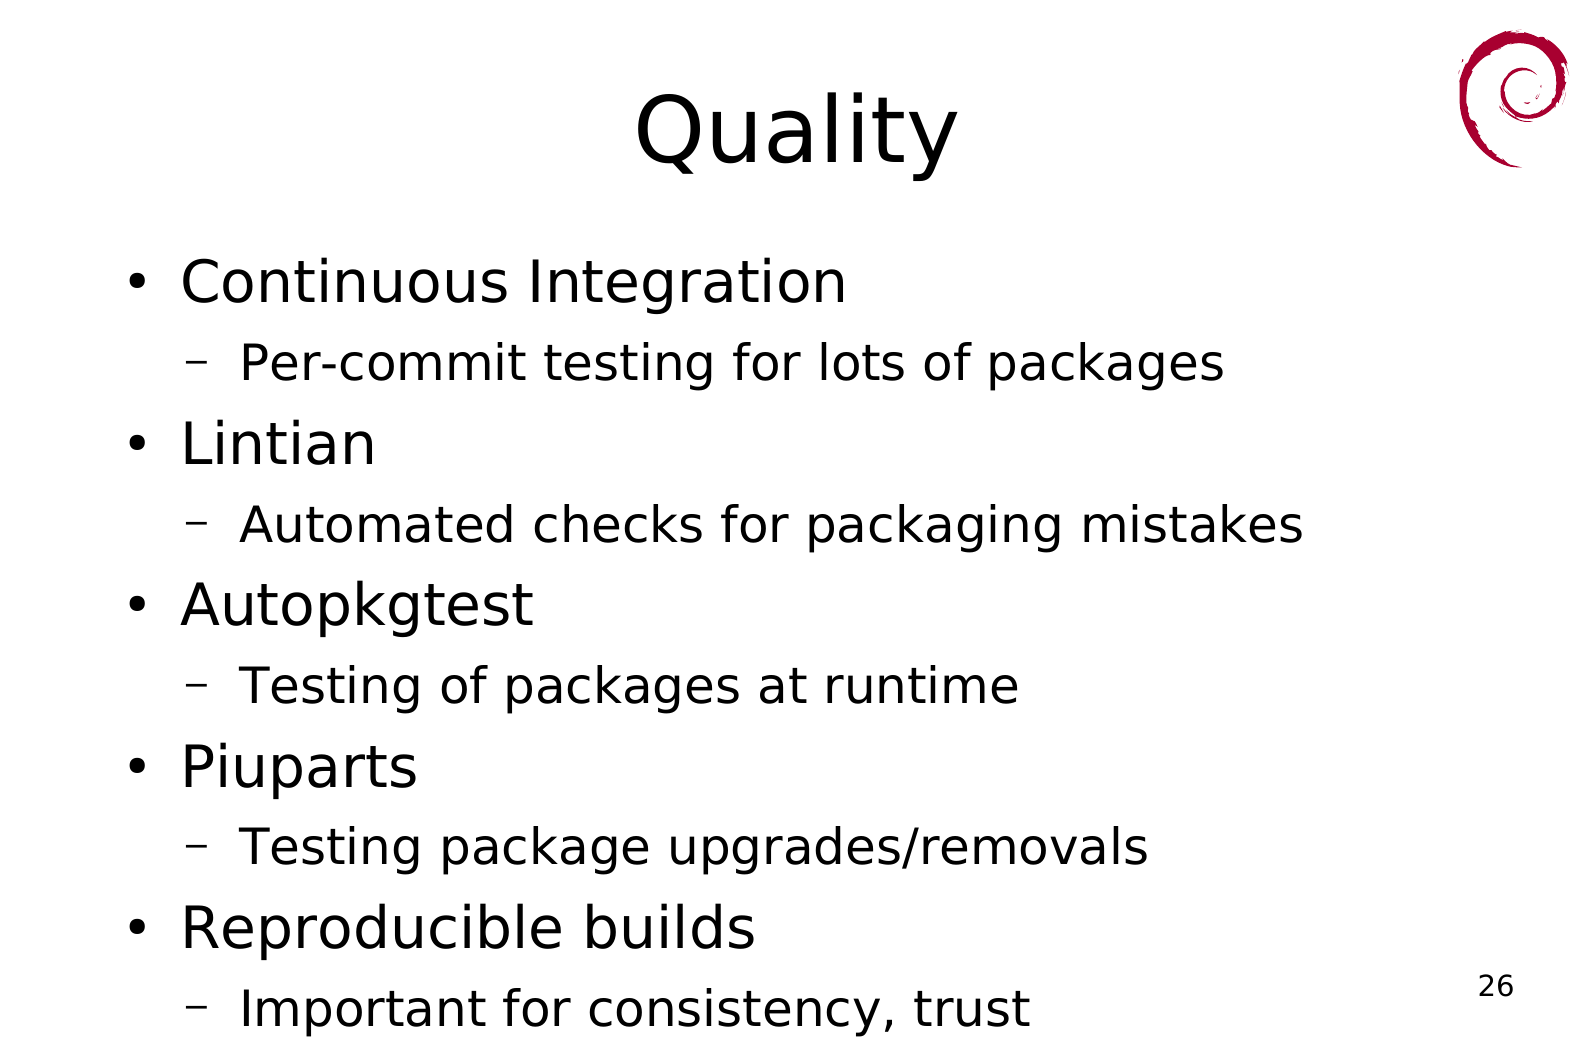

# Quality
Continuous Integration
Per-commit testing for lots of packages
Lintian
Automated checks for packaging mistakes
Autopkgtest
Testing of packages at runtime
Piuparts
Testing package upgrades/removals
Reproducible builds
Important for consistency, trust
26